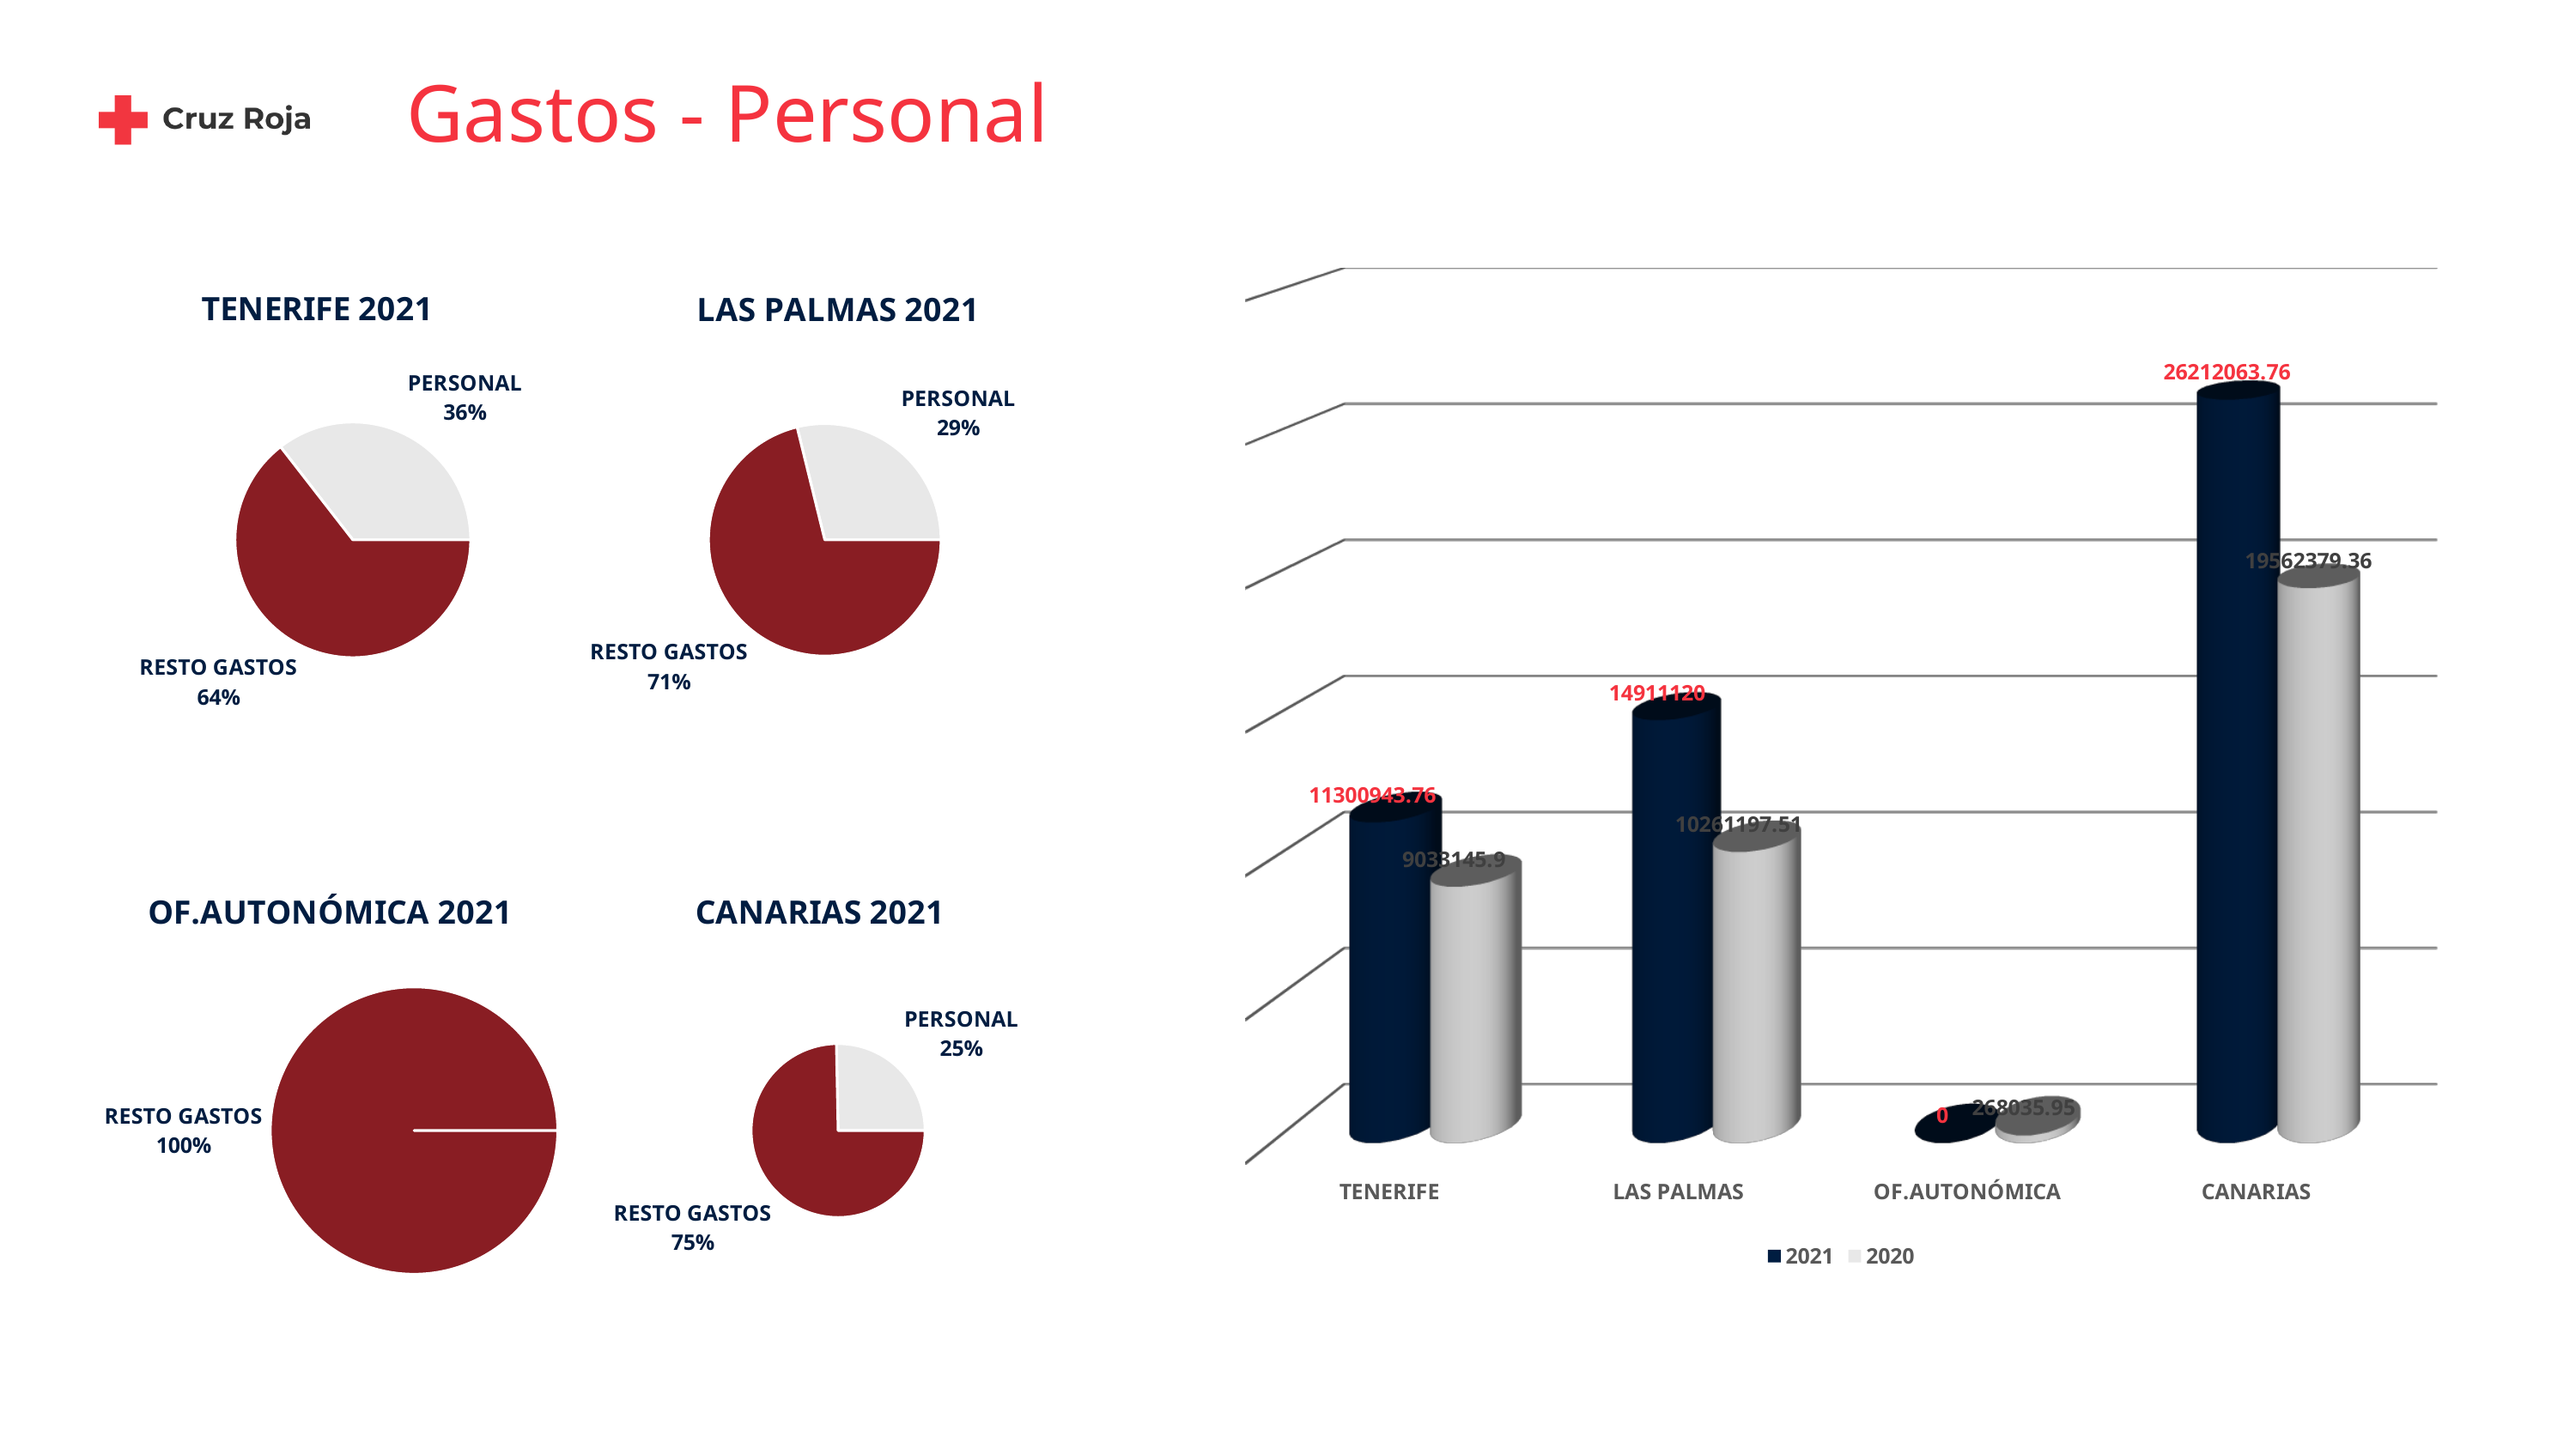

Gastos - Personal
[unsupported chart]
### Chart: TENERIFE 2021
| Category | TENERIFE |
|---|---|
| PERSONAL | 11300943.76 |
| RESTO GASTOS | 20522440.37 |
### Chart: LAS PALMAS 2021
| Category | LAS PALMAS |
|---|---|
| PERSONAL | 14911120.0 |
| RESTO GASTOS | 36812990.0 |
### Chart: OF.AUTONÓMICA 2021
| Category | OF.AUTONÓMICA |
|---|---|
| PERSONAL | 0.0 |
| RESTO GASTOS | 530726.54 |
### Chart: CANARIAS 2021
| Category | CANARIAS |
|---|---|
| PERSONAL | 19562379.36 |
| RESTO GASTOS | 57739139.88 |